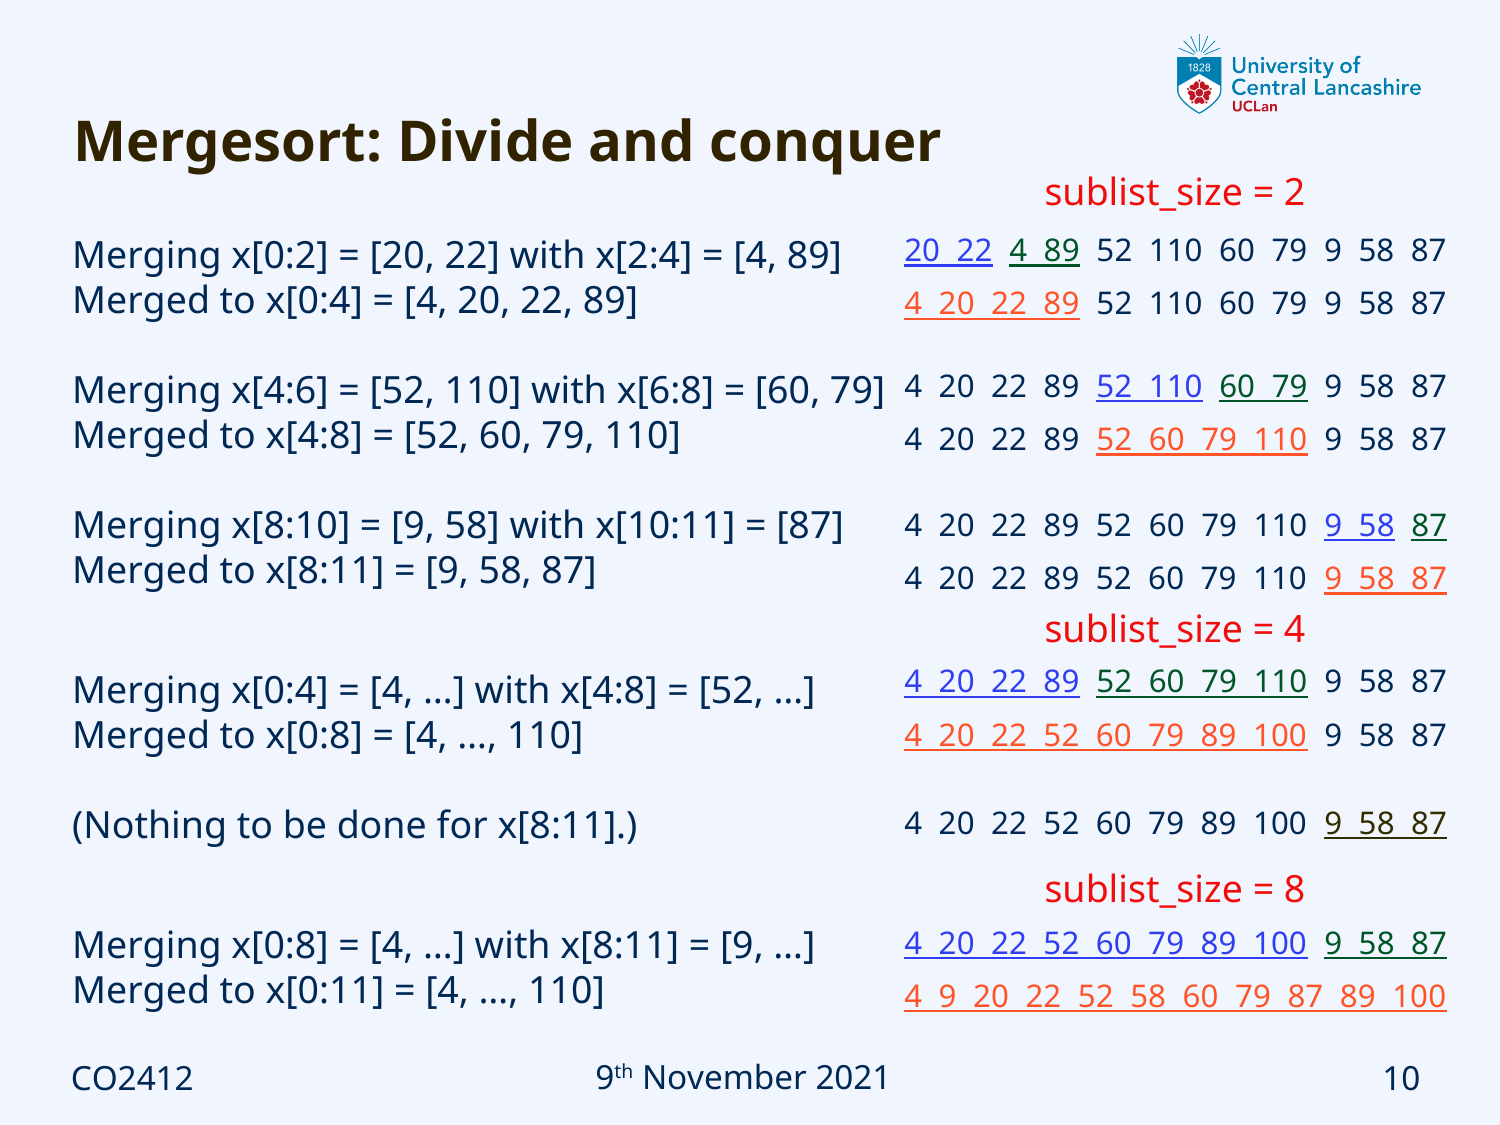

# Mergesort: Divide and conquer
sublist_size = 2
20 22 4 89 52 110 60 79 9 58 87
Merging x[0:2] = [20, 22] with x[2:4] = [4, 89]
Merged to x[0:4] = [4, 20, 22, 89]
Merging x[4:6] = [52, 110] with x[6:8] = [60, 79]
Merged to x[4:8] = [52, 60, 79, 110]
Merging x[8:10] = [9, 58] with x[10:11] = [87]
Merged to x[8:11] = [9, 58, 87]
Merging x[0:4] = [4, …] with x[4:8] = [52, …]
Merged to x[0:8] = [4, …, 110]
(Nothing to be done for x[8:11].)
Merging x[0:8] = [4, …] with x[8:11] = [9, …]
Merged to x[0:11] = [4, …, 110]
4 20 22 89 52 110 60 79 9 58 87
4 20 22 89 52 110 60 79 9 58 87
4 20 22 89 52 60 79 110 9 58 87
4 20 22 89 52 60 79 110 9 58 87
4 20 22 89 52 60 79 110 9 58 87
sublist_size = 4
4 20 22 89 52 60 79 110 9 58 87
4 20 22 52 60 79 89 100 9 58 87
4 20 22 52 60 79 89 100 9 58 87
sublist_size = 8
4 20 22 52 60 79 89 100 9 58 87
4 9 20 22 52 58 60 79 87 89 100